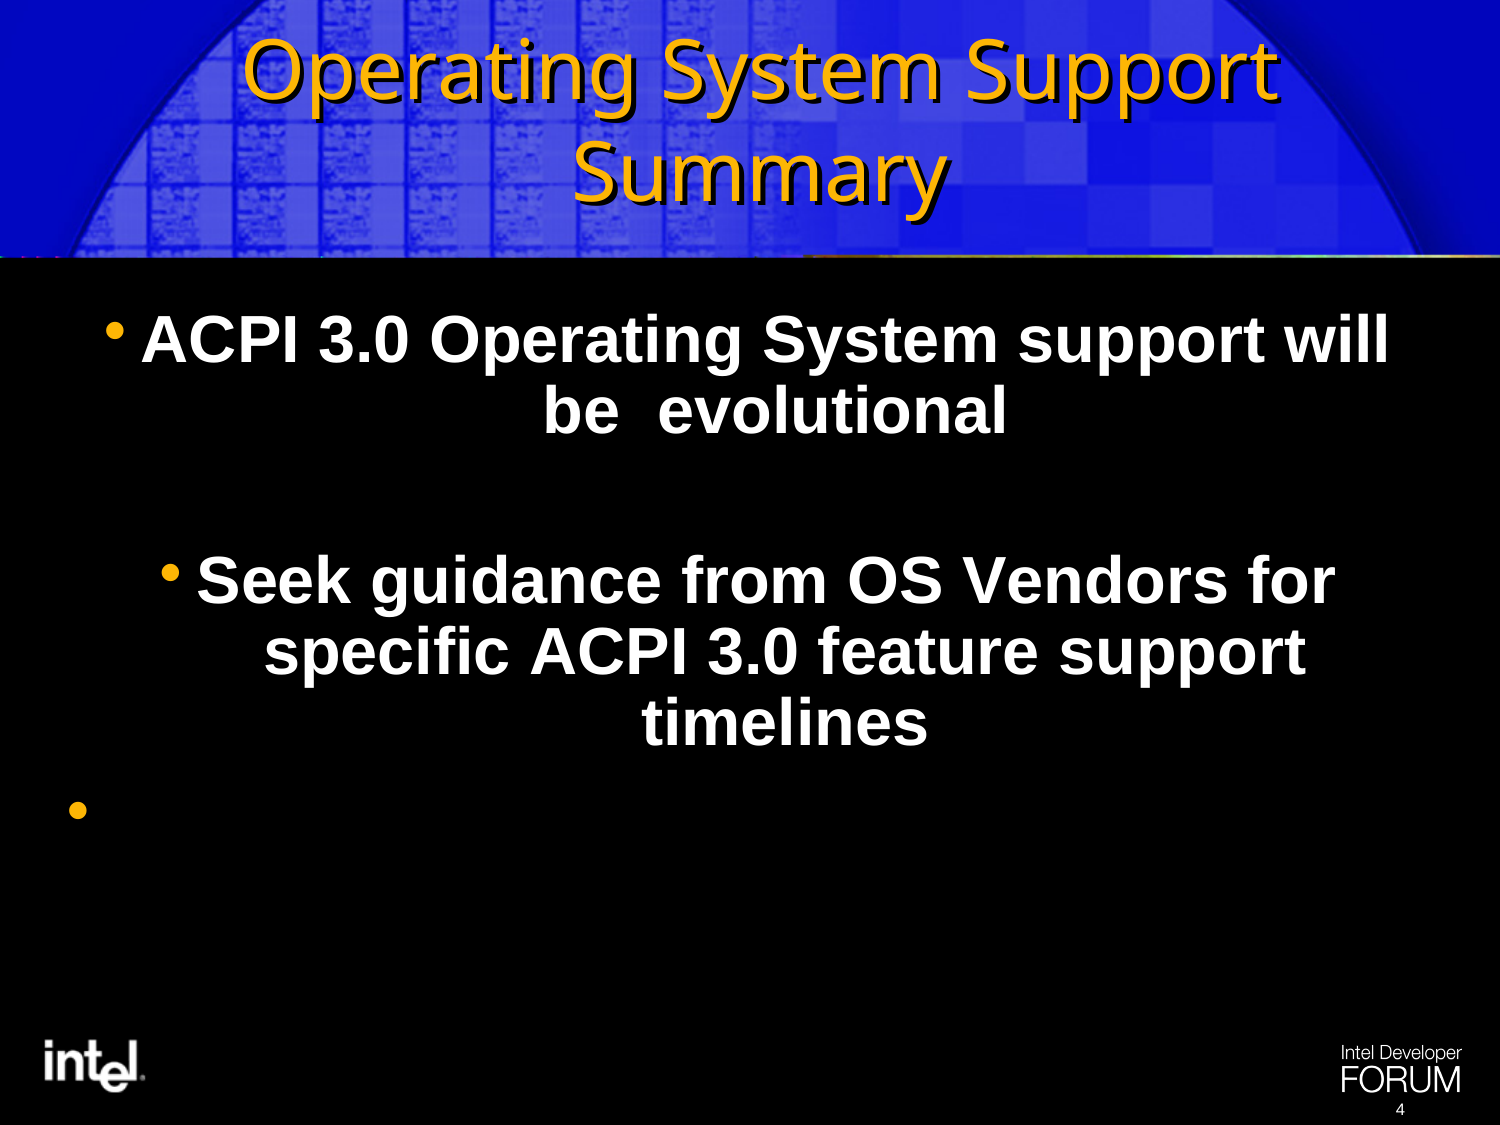

# Operating System Support Summary
ACPI 3.0 Operating System support will be evolutional
Seek guidance from OS Vendors for specific ACPI 3.0 feature support timelines